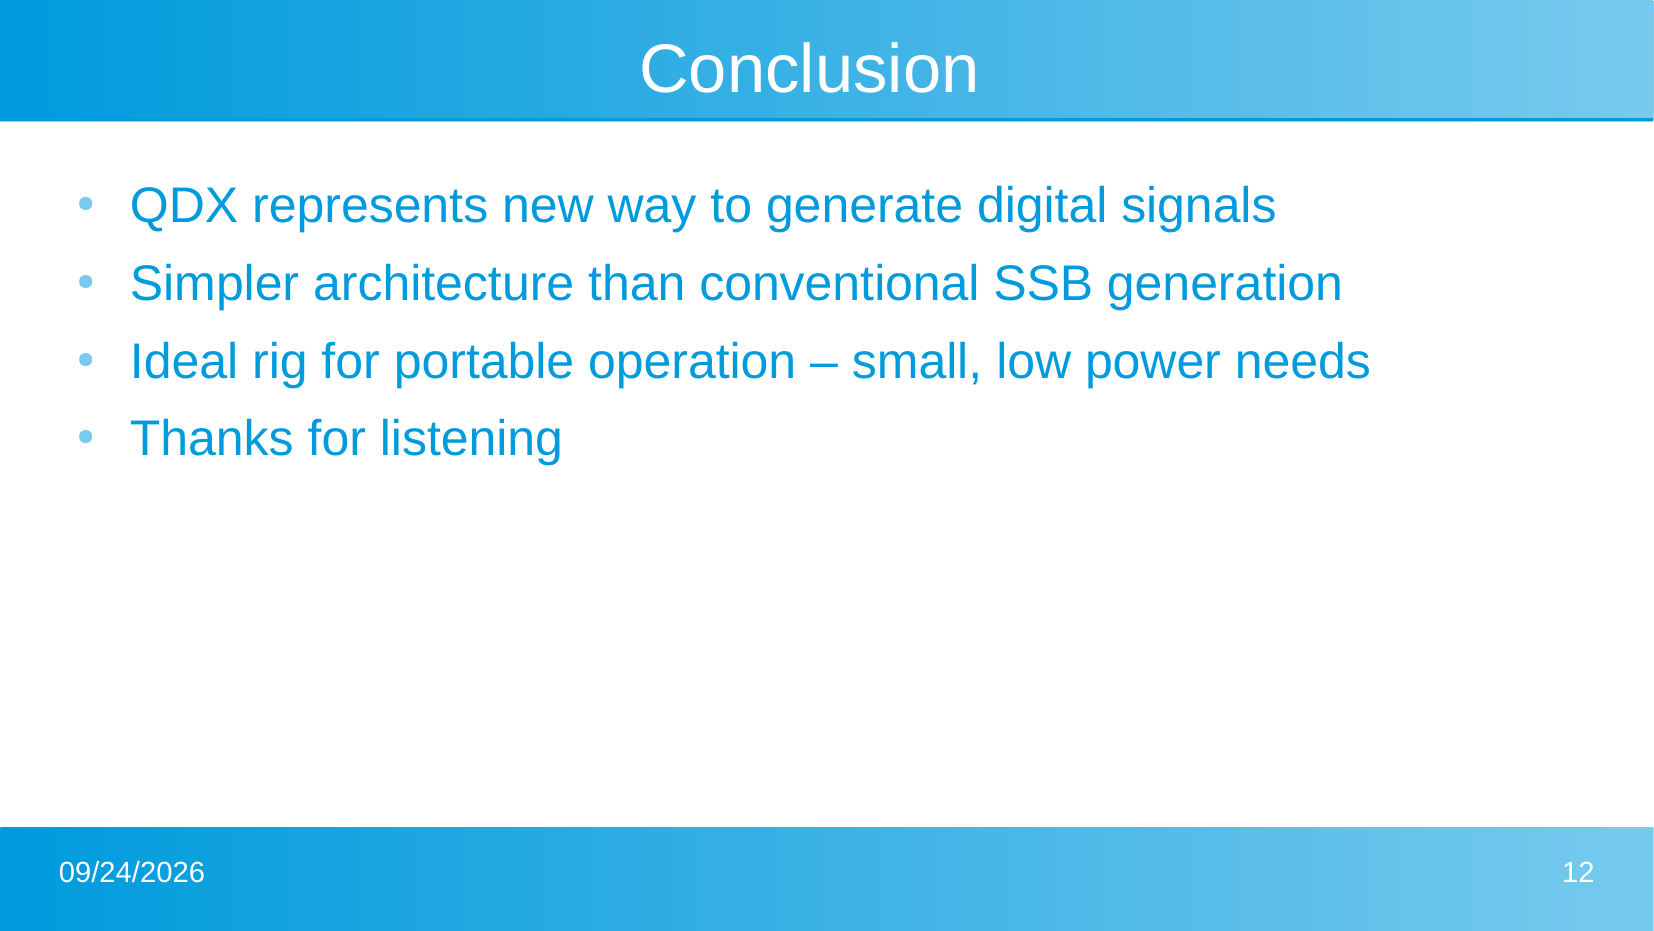

# Conclusion
QDX represents new way to generate digital signals
Simpler architecture than conventional SSB generation
Ideal rig for portable operation – small, low power needs
Thanks for listening
12